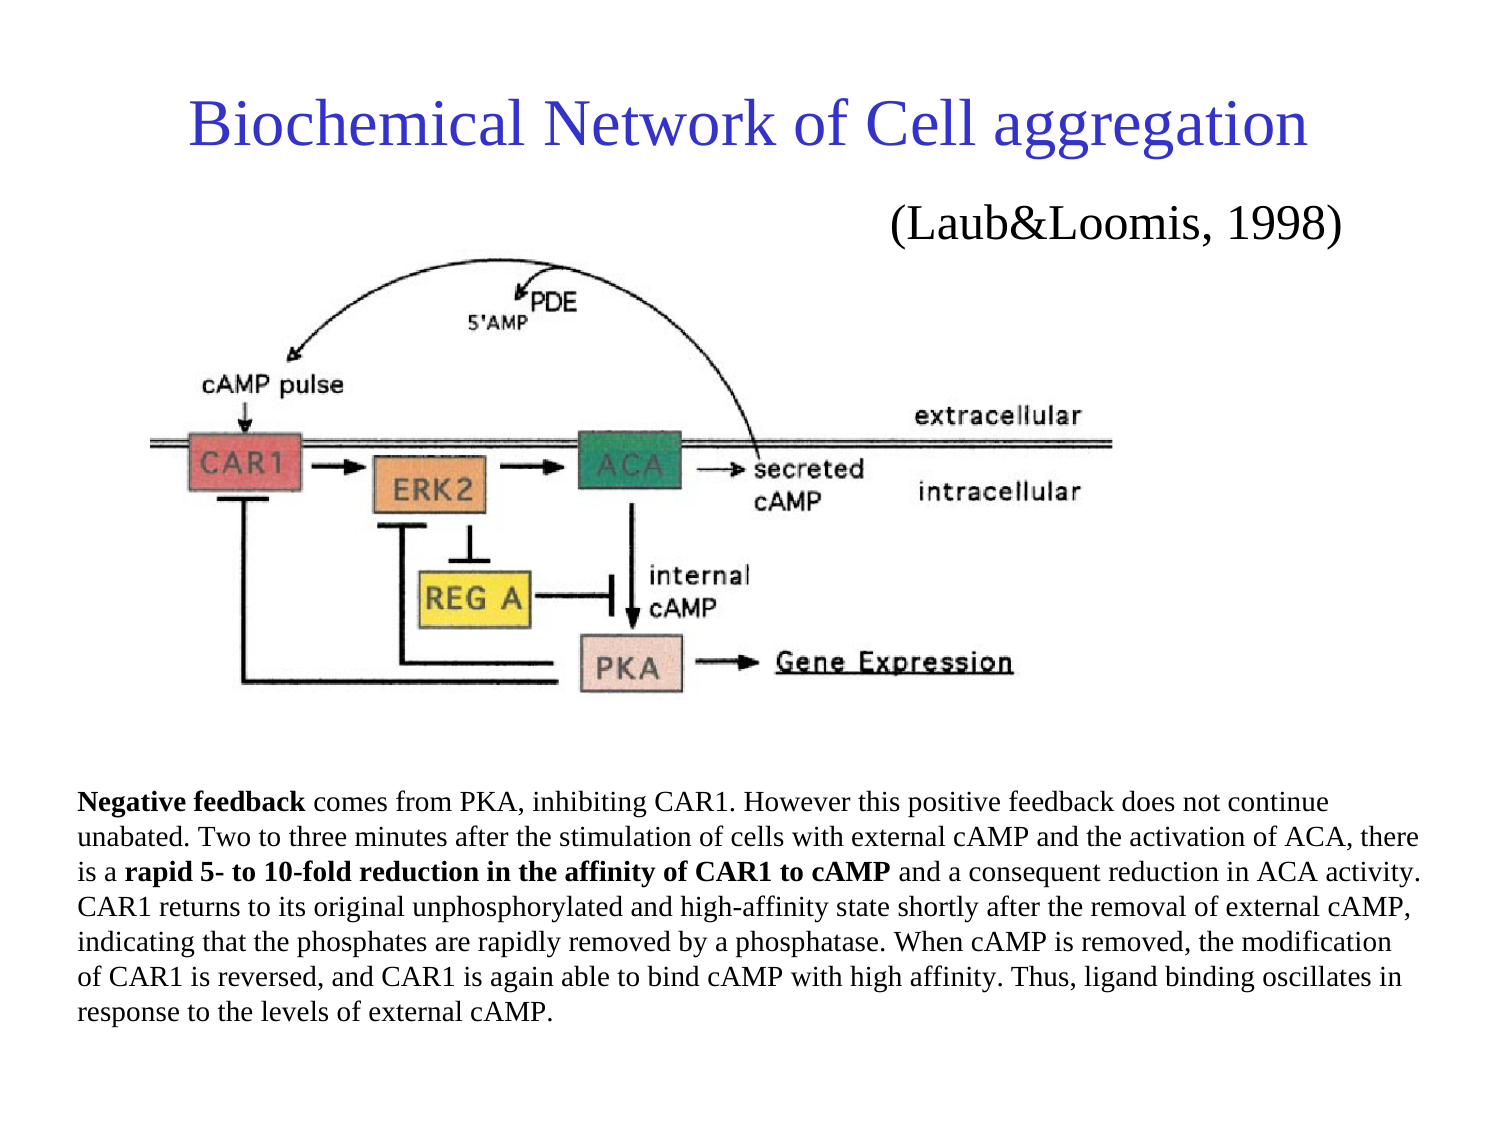

# Biochemical Network of Cell aggregation
(Laub&Loomis, 1998)
Negative feedback comes from PKA, inhibiting CAR1. However this positive feedback does not continue unabated. Two to three minutes after the stimulation of cells with external cAMP and the activation of ACA, there is a rapid 5- to 10-fold reduction in the affinity of CAR1 to cAMP and a consequent reduction in ACA activity. CAR1 returns to its original unphosphorylated and high-affinity state shortly after the removal of external cAMP, indicating that the phosphates are rapidly removed by a phosphatase. When cAMP is removed, the modification of CAR1 is reversed, and CAR1 is again able to bind cAMP with high affinity. Thus, ligand binding oscillates in response to the levels of external cAMP.